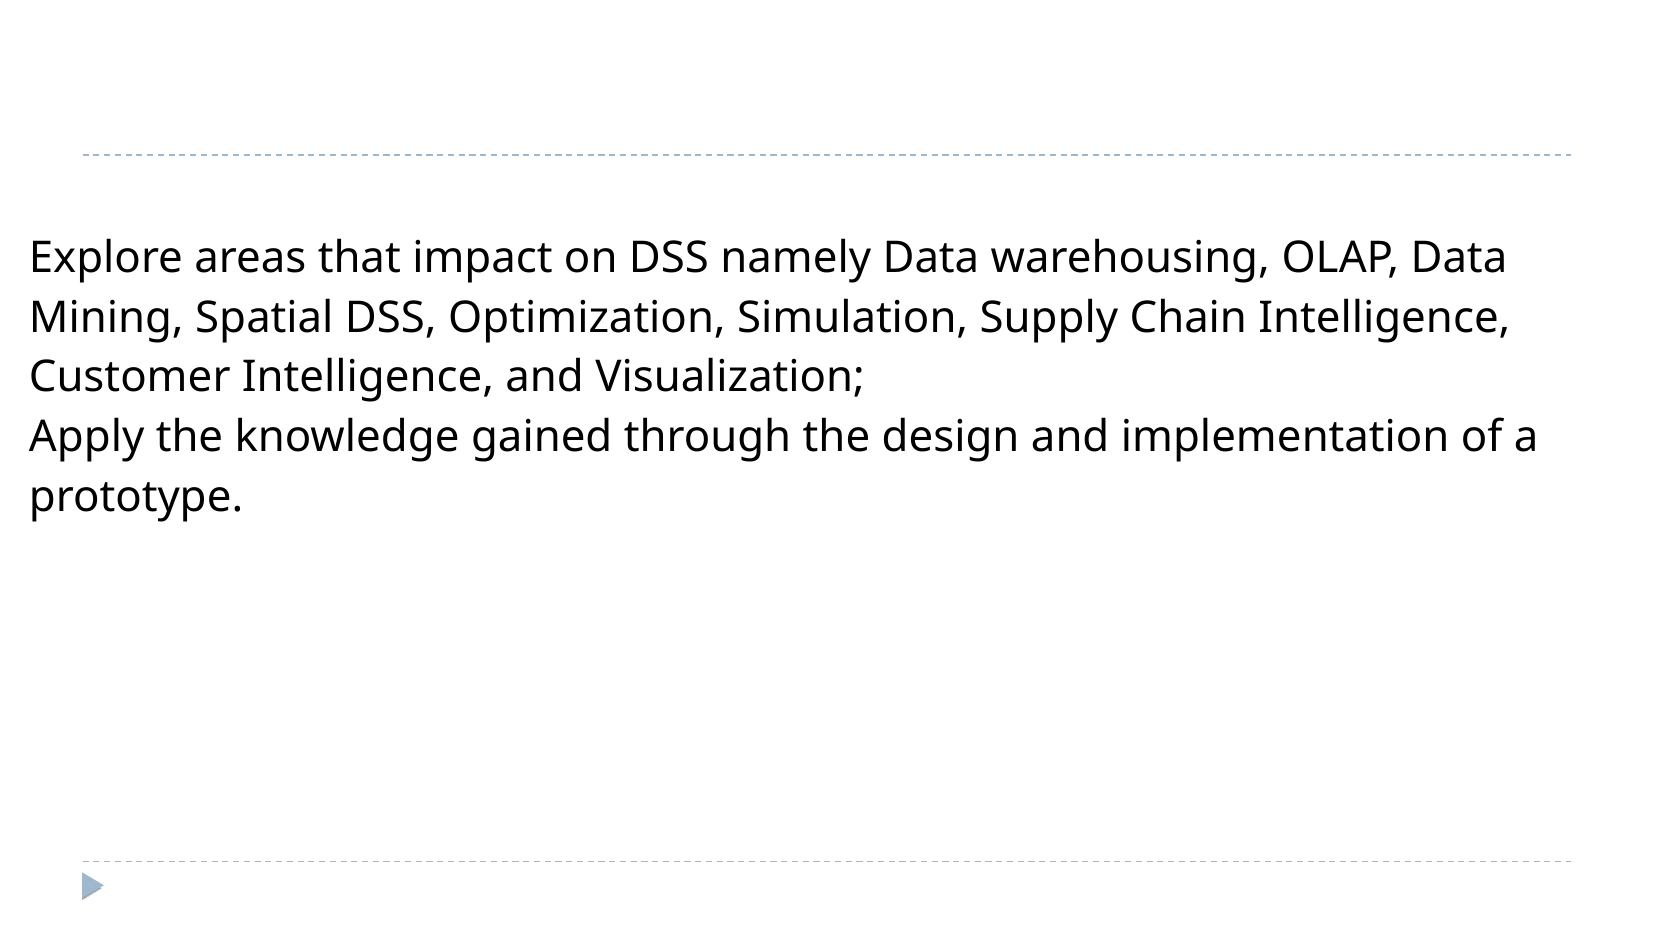

#
Explore areas that impact on DSS namely Data warehousing, OLAP, Data Mining, Spatial DSS, Optimization, Simulation, Supply Chain Intelligence, Customer Intelligence, and Visualization;
Apply the knowledge gained through the design and implementation of a prototype.